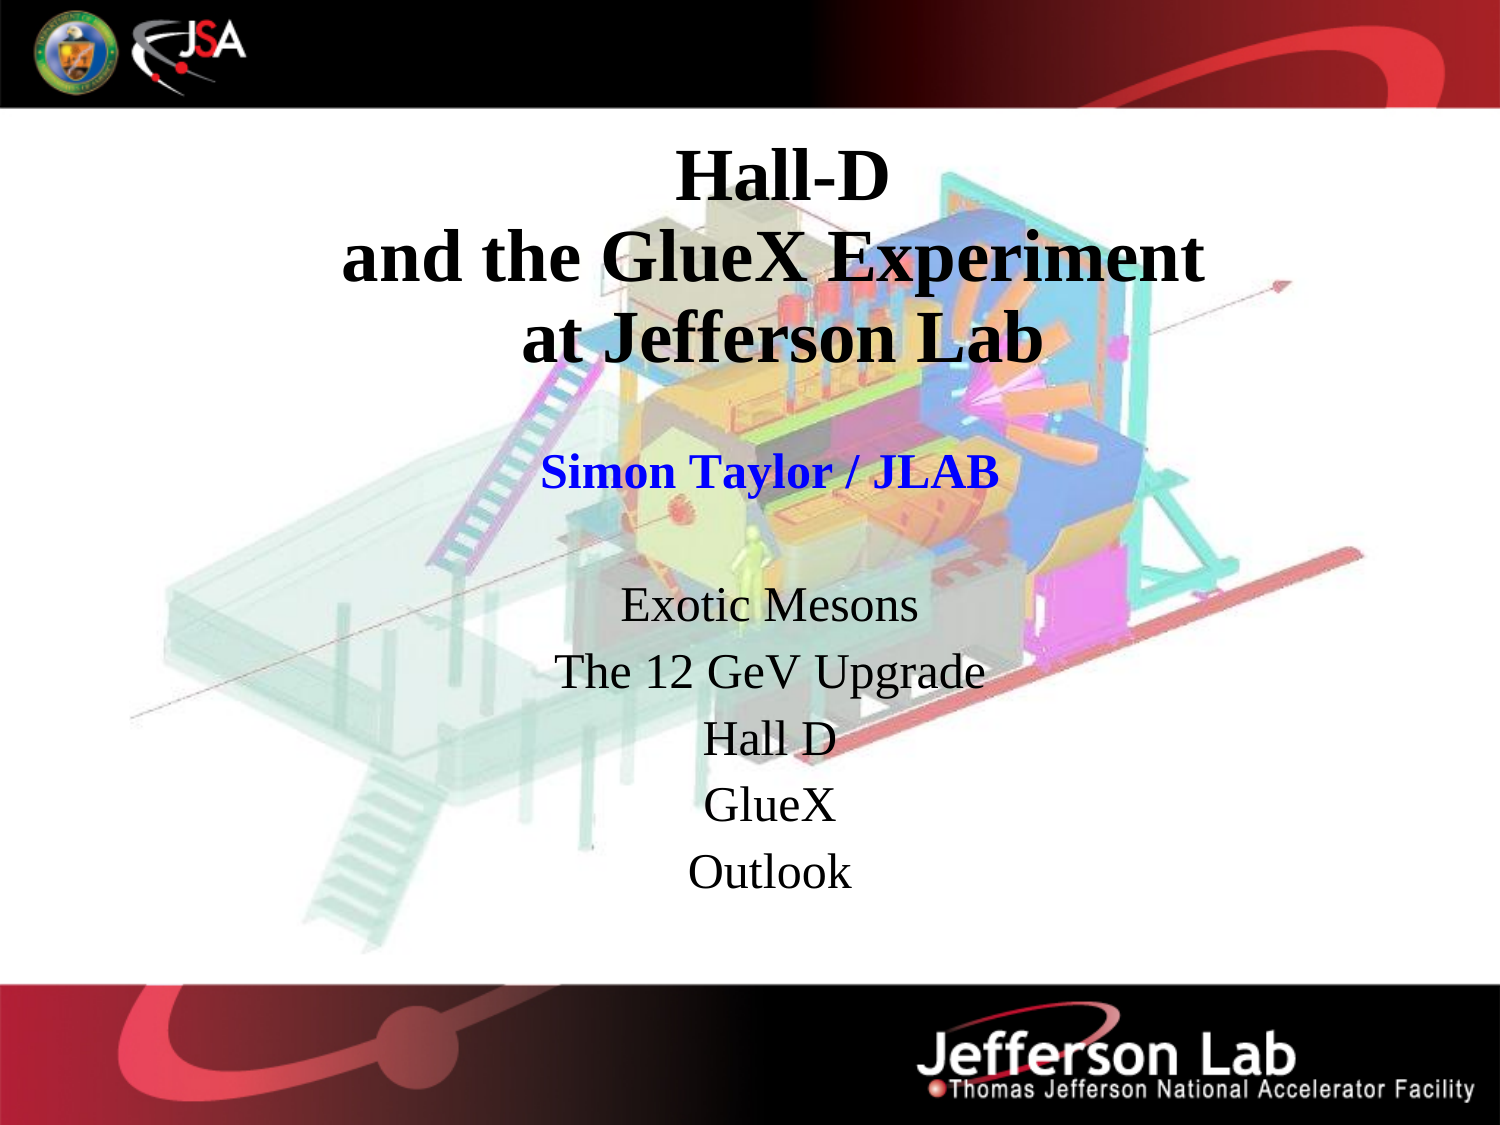

# Hall-D and the GlueX Experiment at Jefferson Lab
Simon Taylor / JLAB
Exotic Mesons
The 12 GeV Upgrade
Hall D
GlueX
Outlook